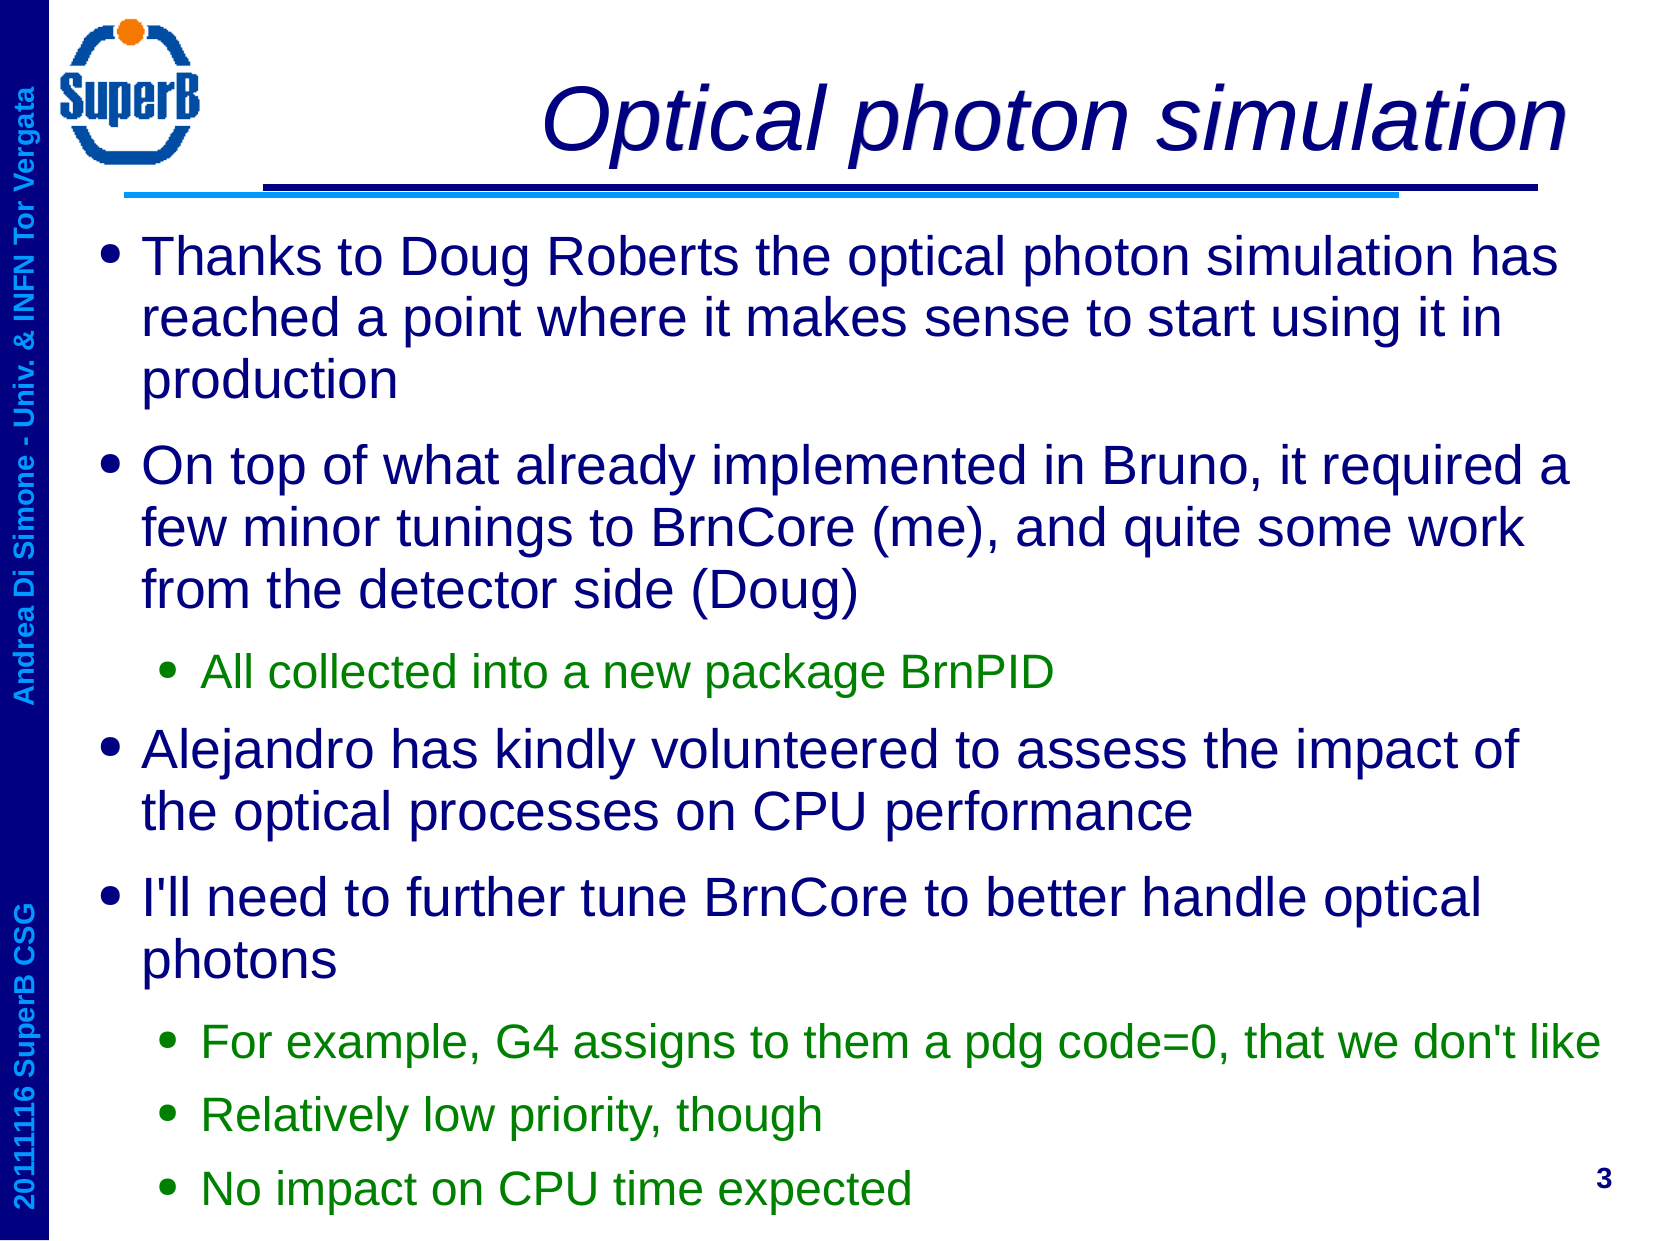

# Optical photon simulation
Thanks to Doug Roberts the optical photon simulation has reached a point where it makes sense to start using it in production
On top of what already implemented in Bruno, it required a few minor tunings to BrnCore (me), and quite some work from the detector side (Doug)
All collected into a new package BrnPID
Alejandro has kindly volunteered to assess the impact of the optical processes on CPU performance
I'll need to further tune BrnCore to better handle optical photons
For example, G4 assigns to them a pdg code=0, that we don't like
Relatively low priority, though
No impact on CPU time expected
Andrea Di Simone - Univ. & INFN Tor Vergata
20111116 SuperB CSG
3